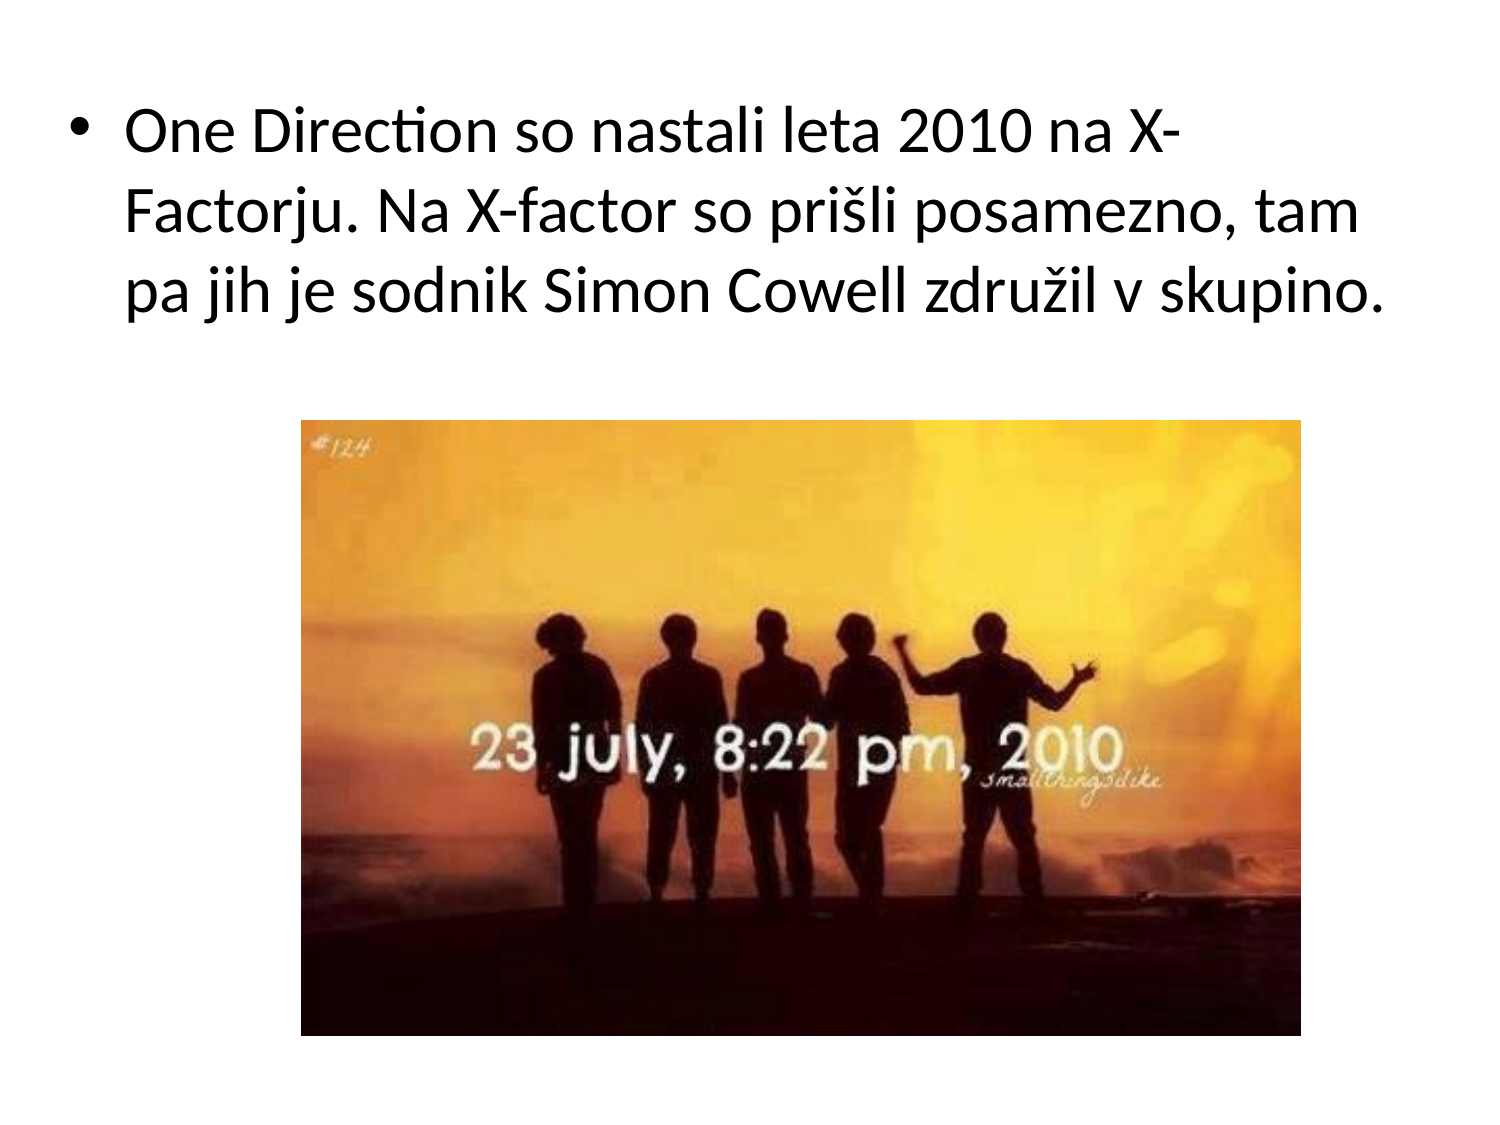

# One Direction so nastali leta 2010 na X-Factorju. Na X-factor so prišli posamezno, tam pa jih je sodnik Simon Cowell združil v skupino.